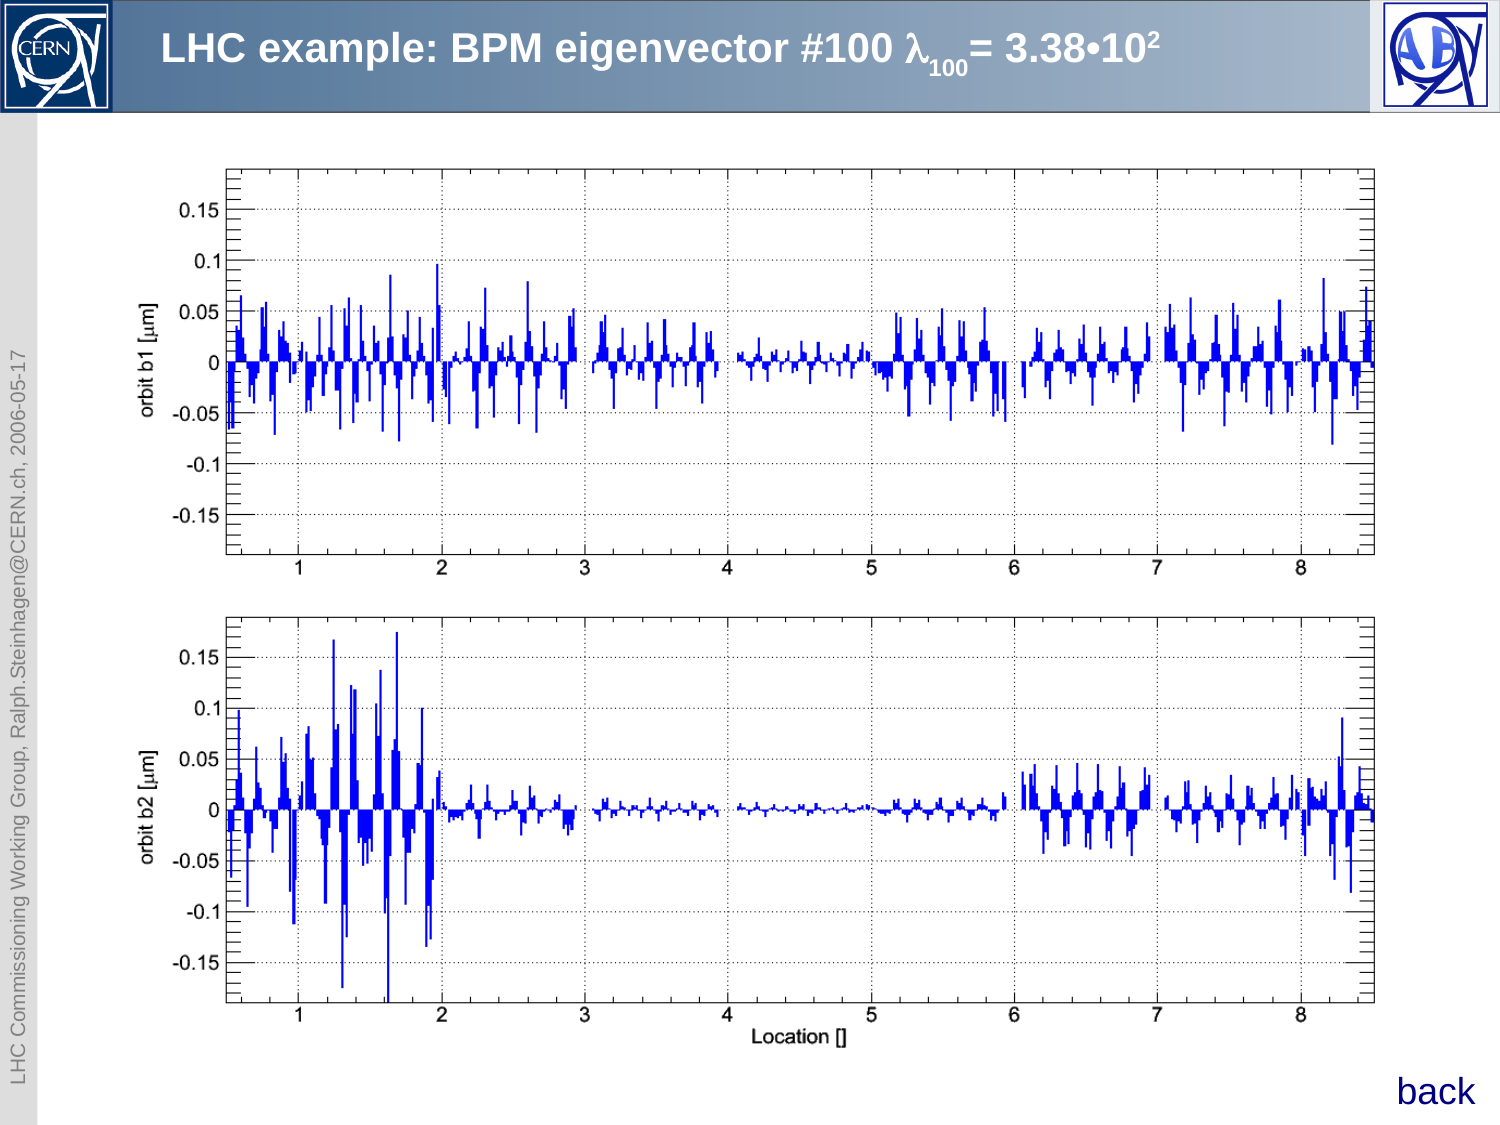

# LHC example: BPM eigenvector #100 l100= 3.38•102
back